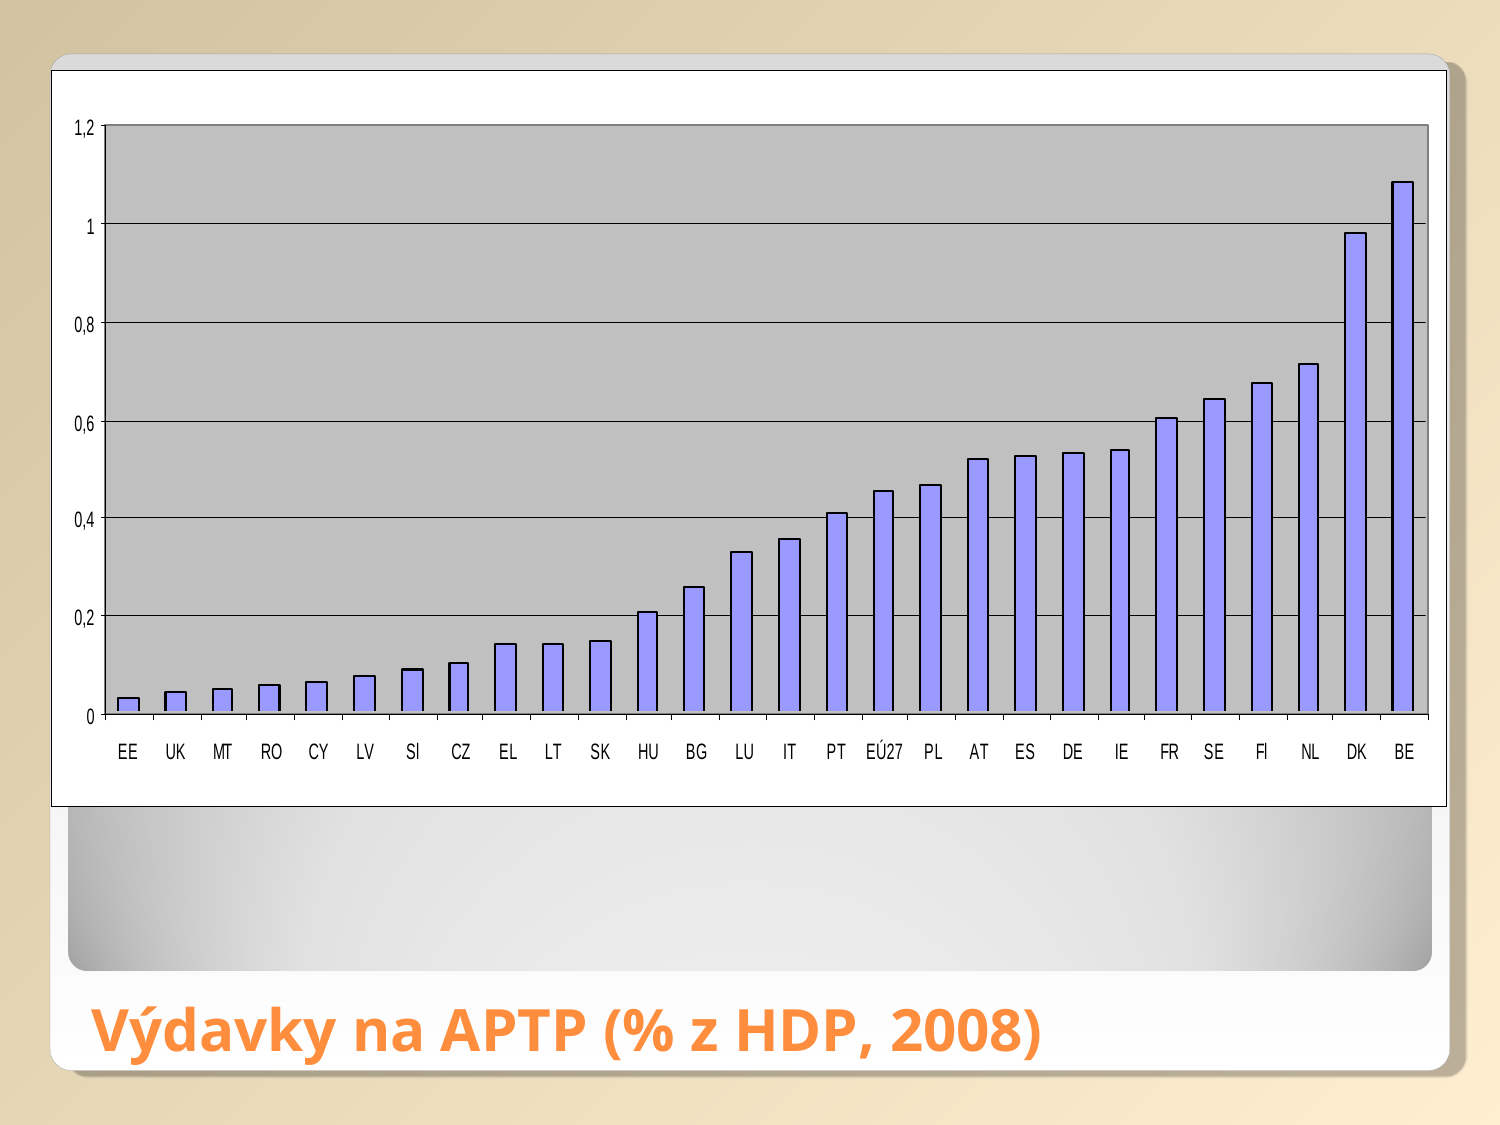

# Výdavky na APTP (% z HDP, 2008)